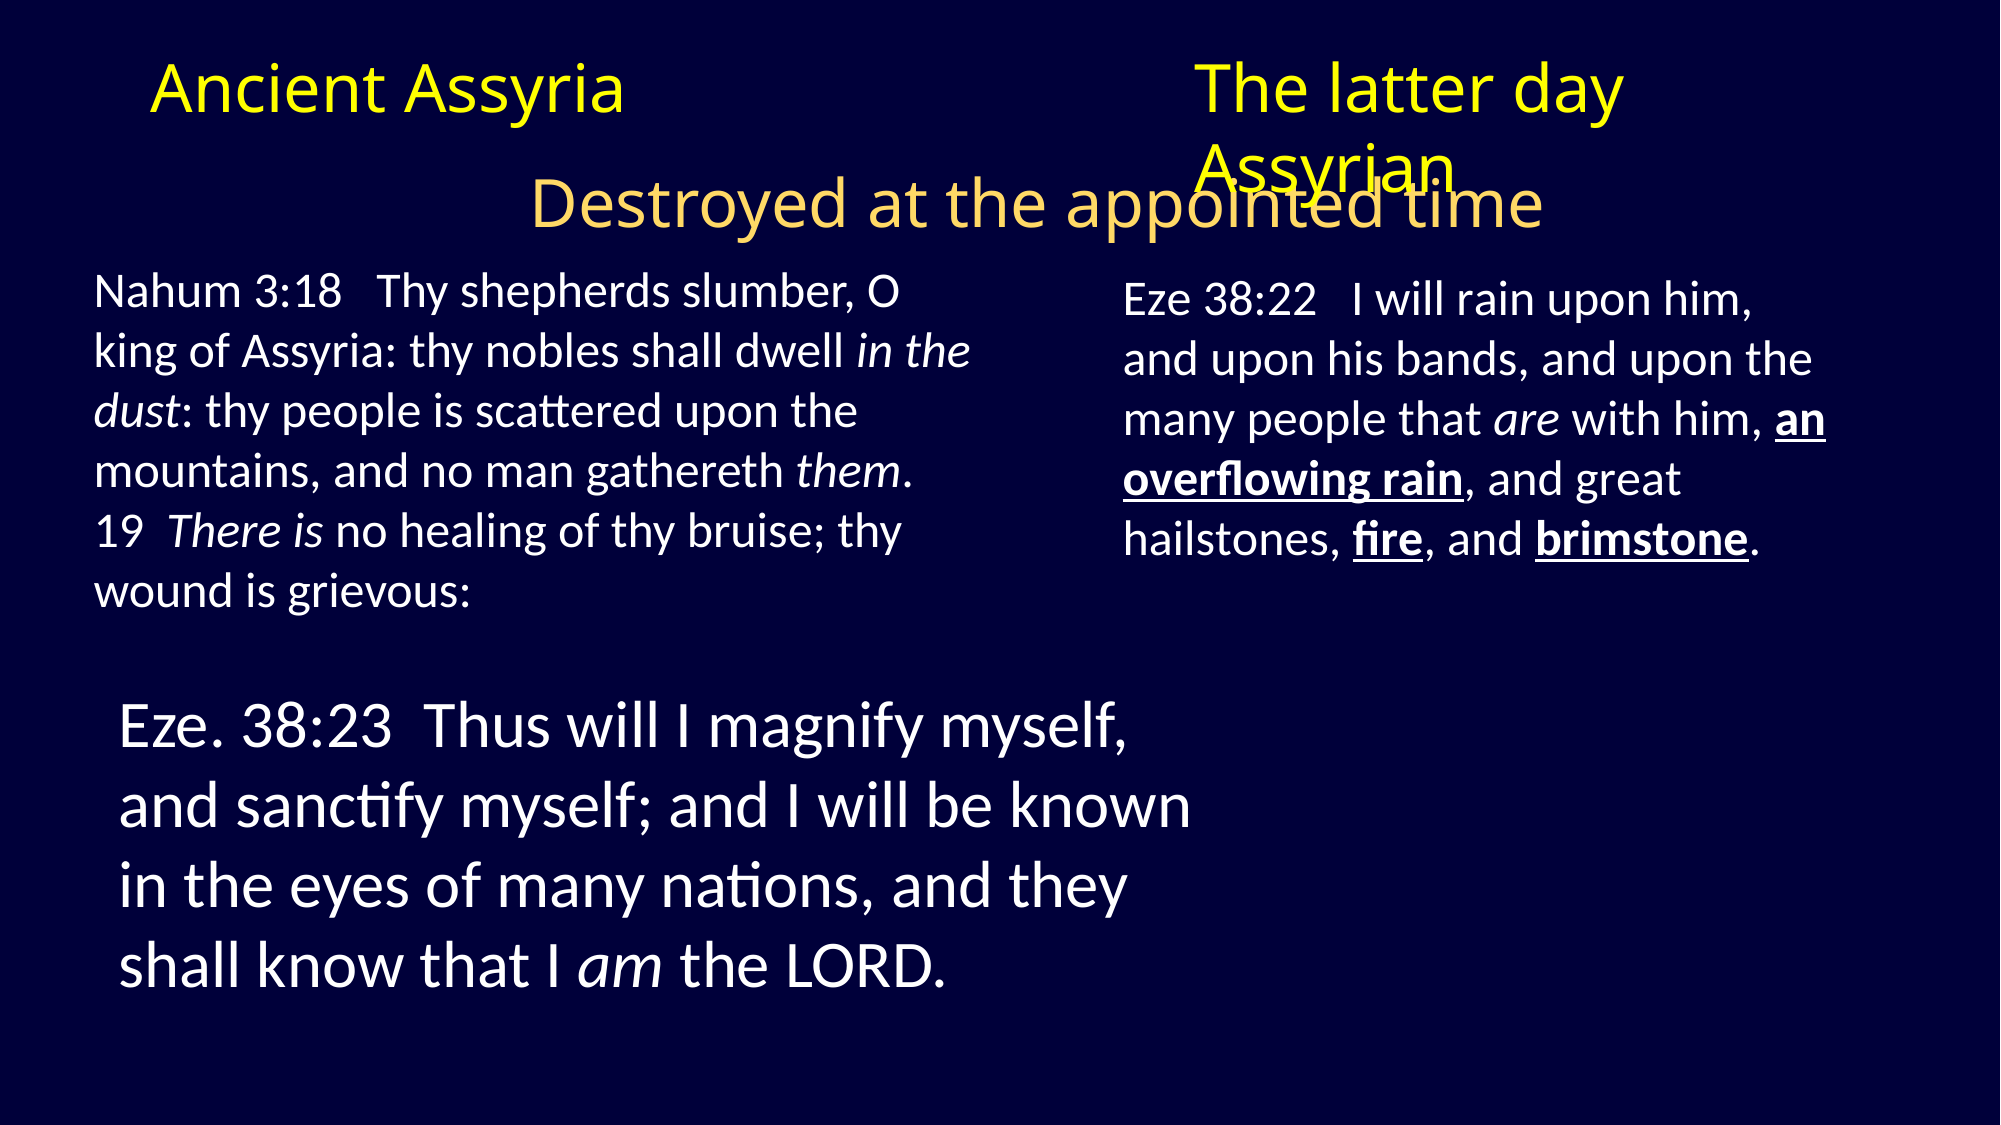

Ancient Assyria
The latter day Assyrian
Destroyed at the appointed time
Nahum 3:18 Thy shepherds slumber, O king of Assyria: thy nobles shall dwell in the dust: thy people is scattered upon the mountains, and no man gathereth them.
19 There is no healing of thy bruise; thy wound is grievous:
Eze 38:22 I will rain upon him, and upon his bands, and upon the many people that are with him, an overflowing rain, and great hailstones, fire, and brimstone.
Eze. 38:23 Thus will I magnify myself, and sanctify myself; and I will be known in the eyes of many nations, and they shall know that I am the LORD.